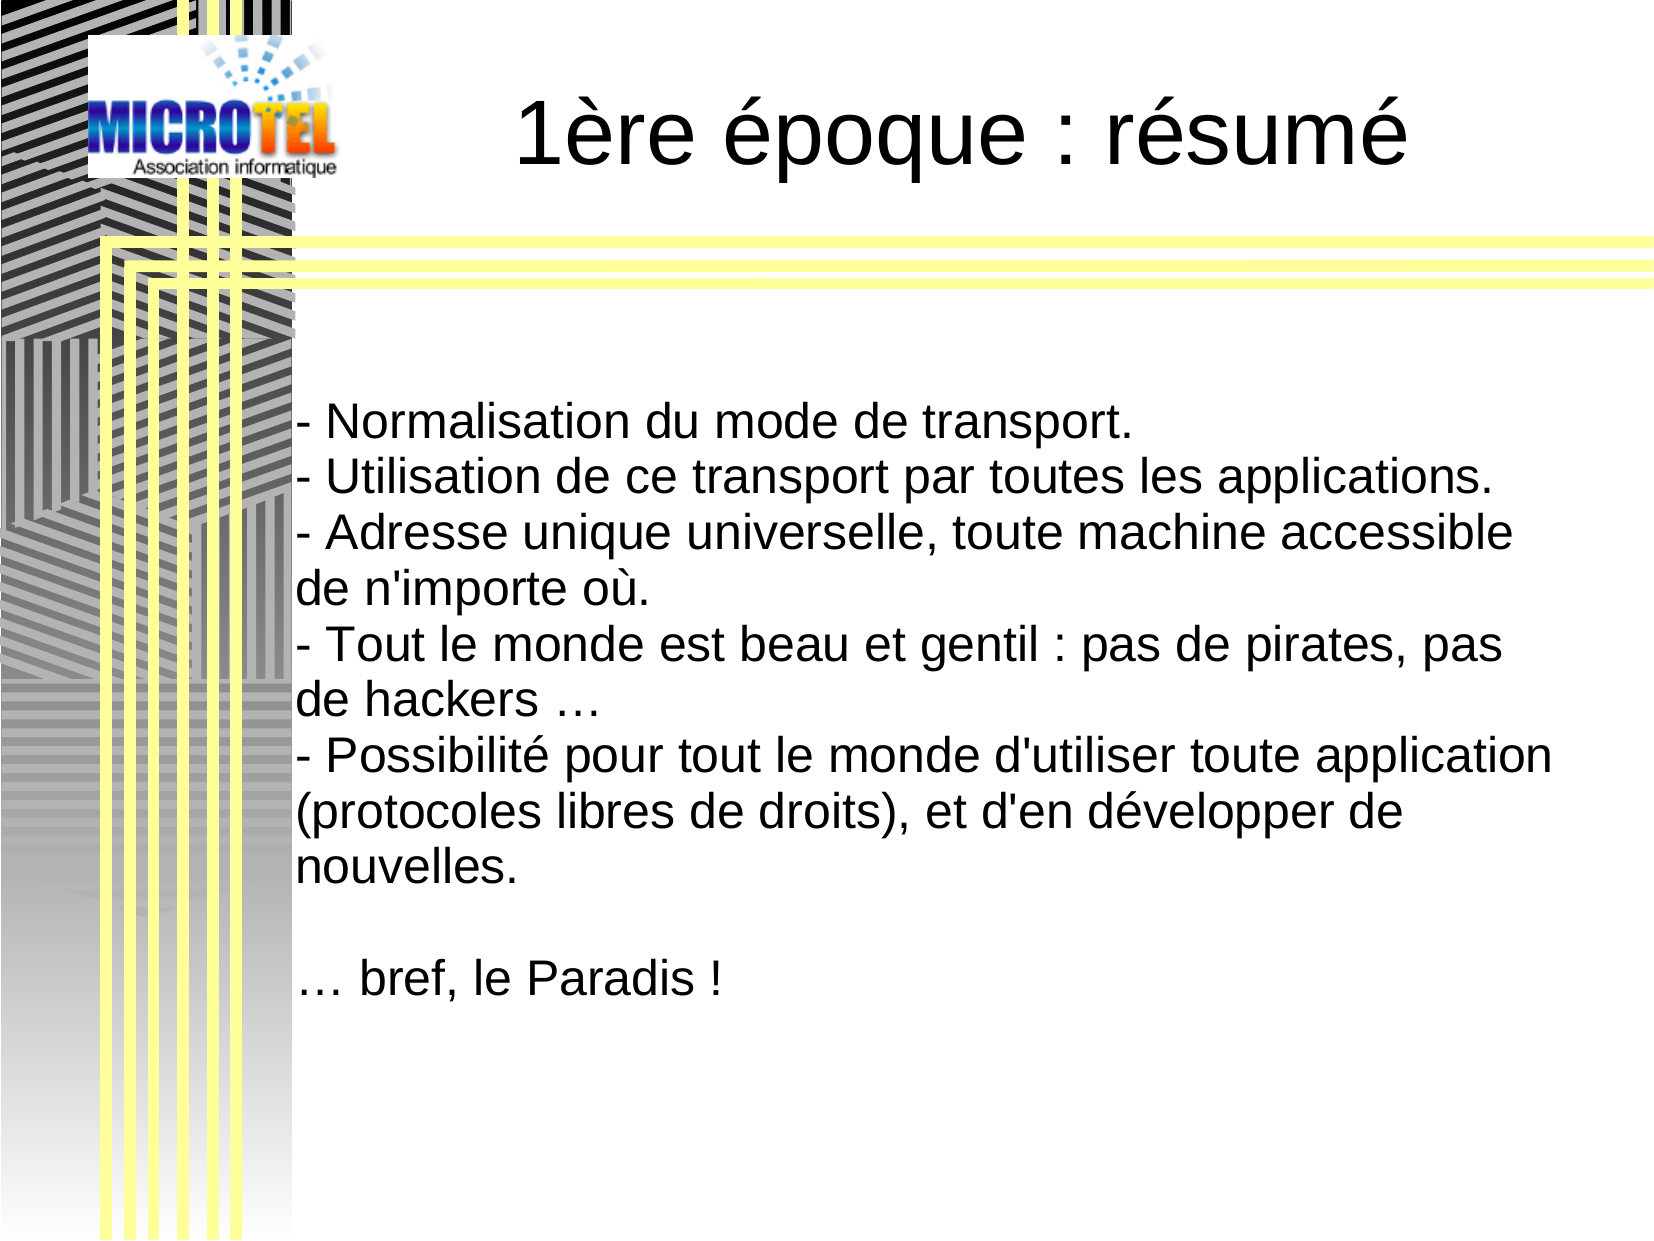

# 1ère époque : résumé
- Normalisation du mode de transport.
- Utilisation de ce transport par toutes les applications.
- Adresse unique universelle, toute machine accessible de n'importe où.
- Tout le monde est beau et gentil : pas de pirates, pas de hackers …
- Possibilité pour tout le monde d'utiliser toute application (protocoles libres de droits), et d'en développer de nouvelles.
… bref, le Paradis !